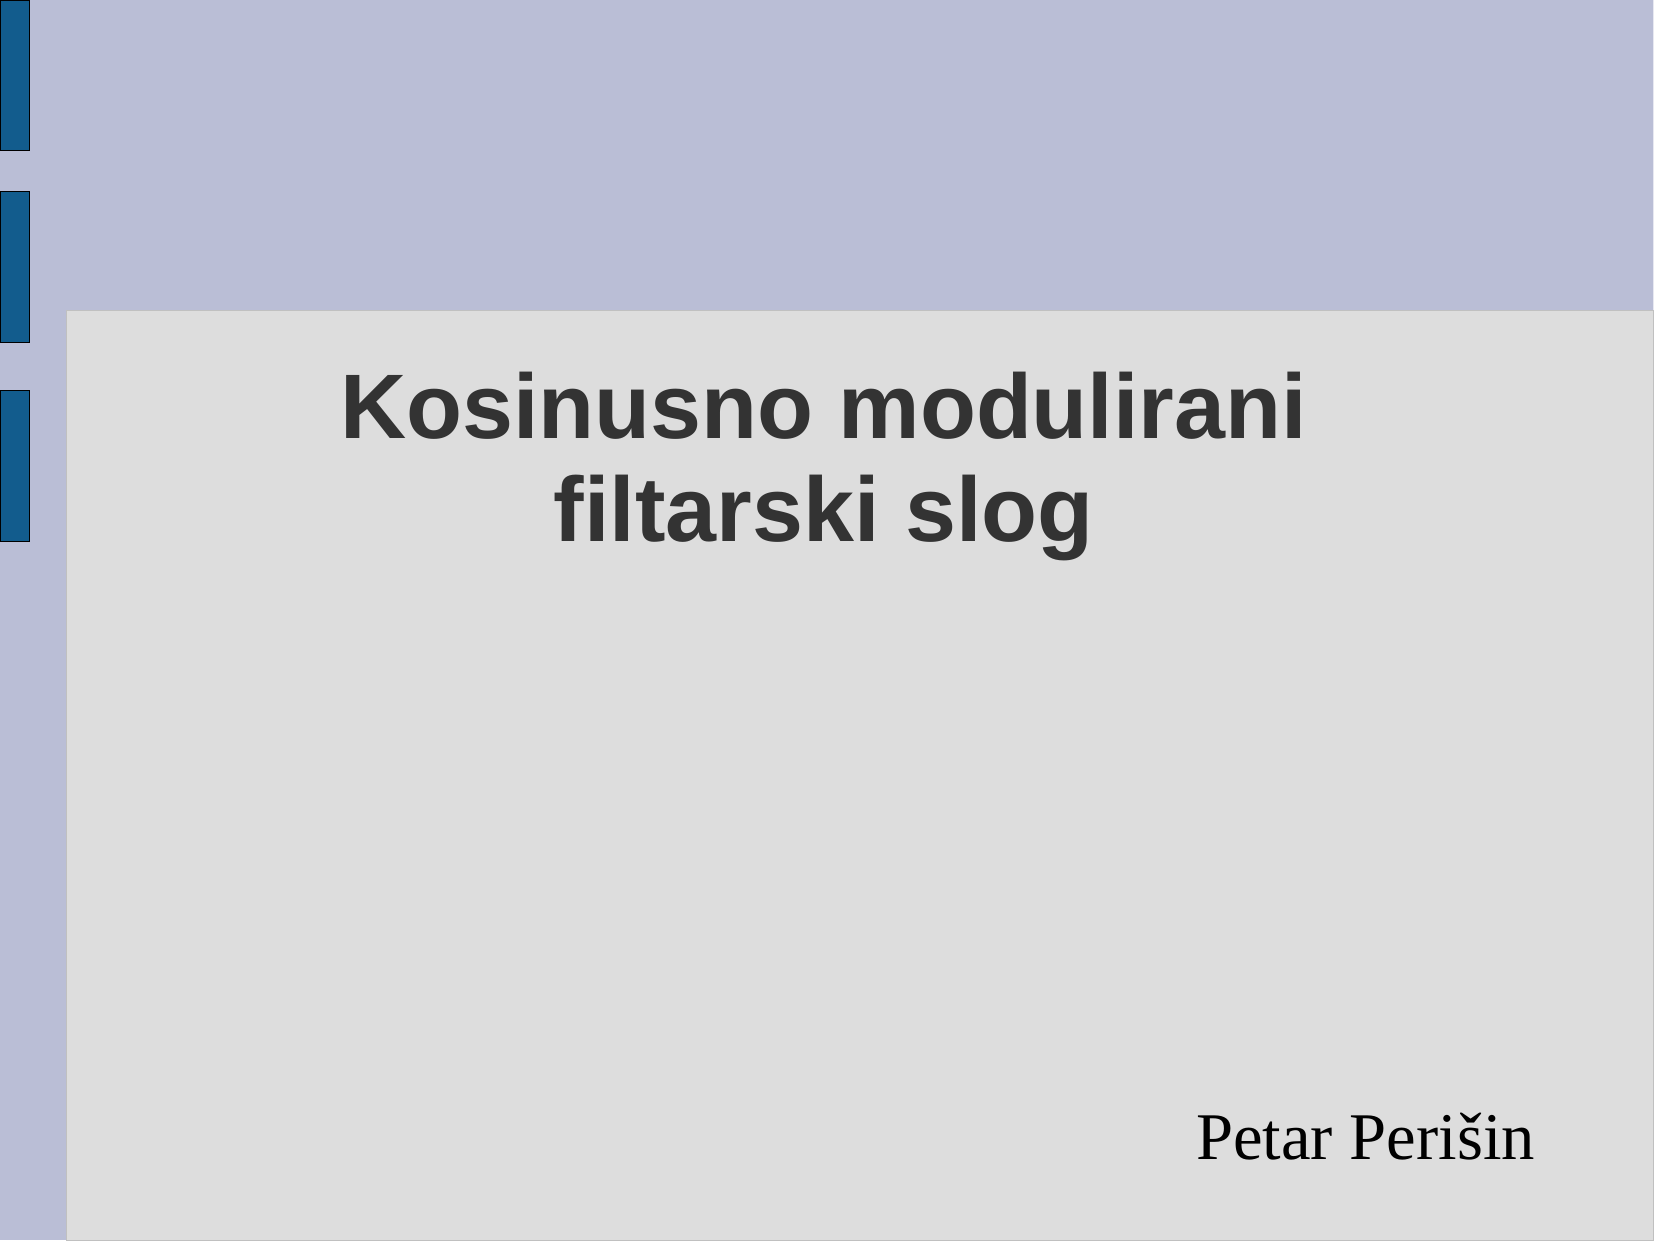

# Kosinusno modulirani filtarski slog
Petar Perišin